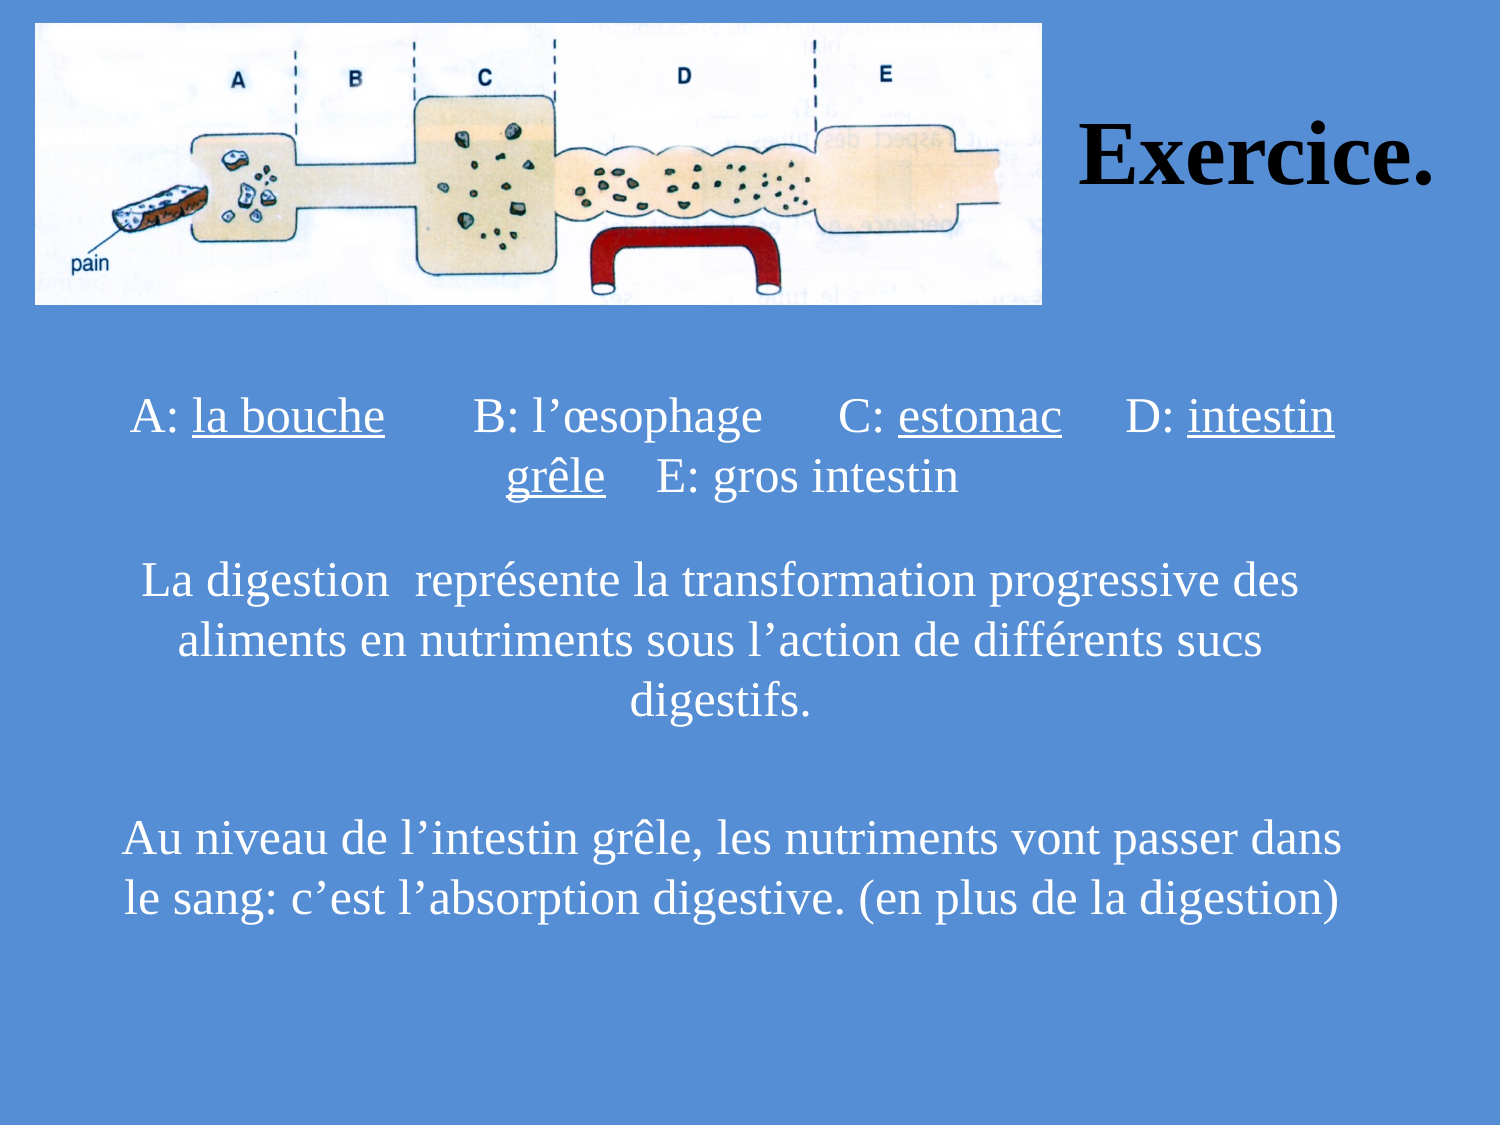

# Exercice.
A: la bouche B: l’œsophage C: estomac D: intestin grêle E: gros intestin
La digestion représente la transformation progressive des aliments en nutriments sous l’action de différents sucs digestifs.
Au niveau de l’intestin grêle, les nutriments vont passer dans le sang: c’est l’absorption digestive. (en plus de la digestion)